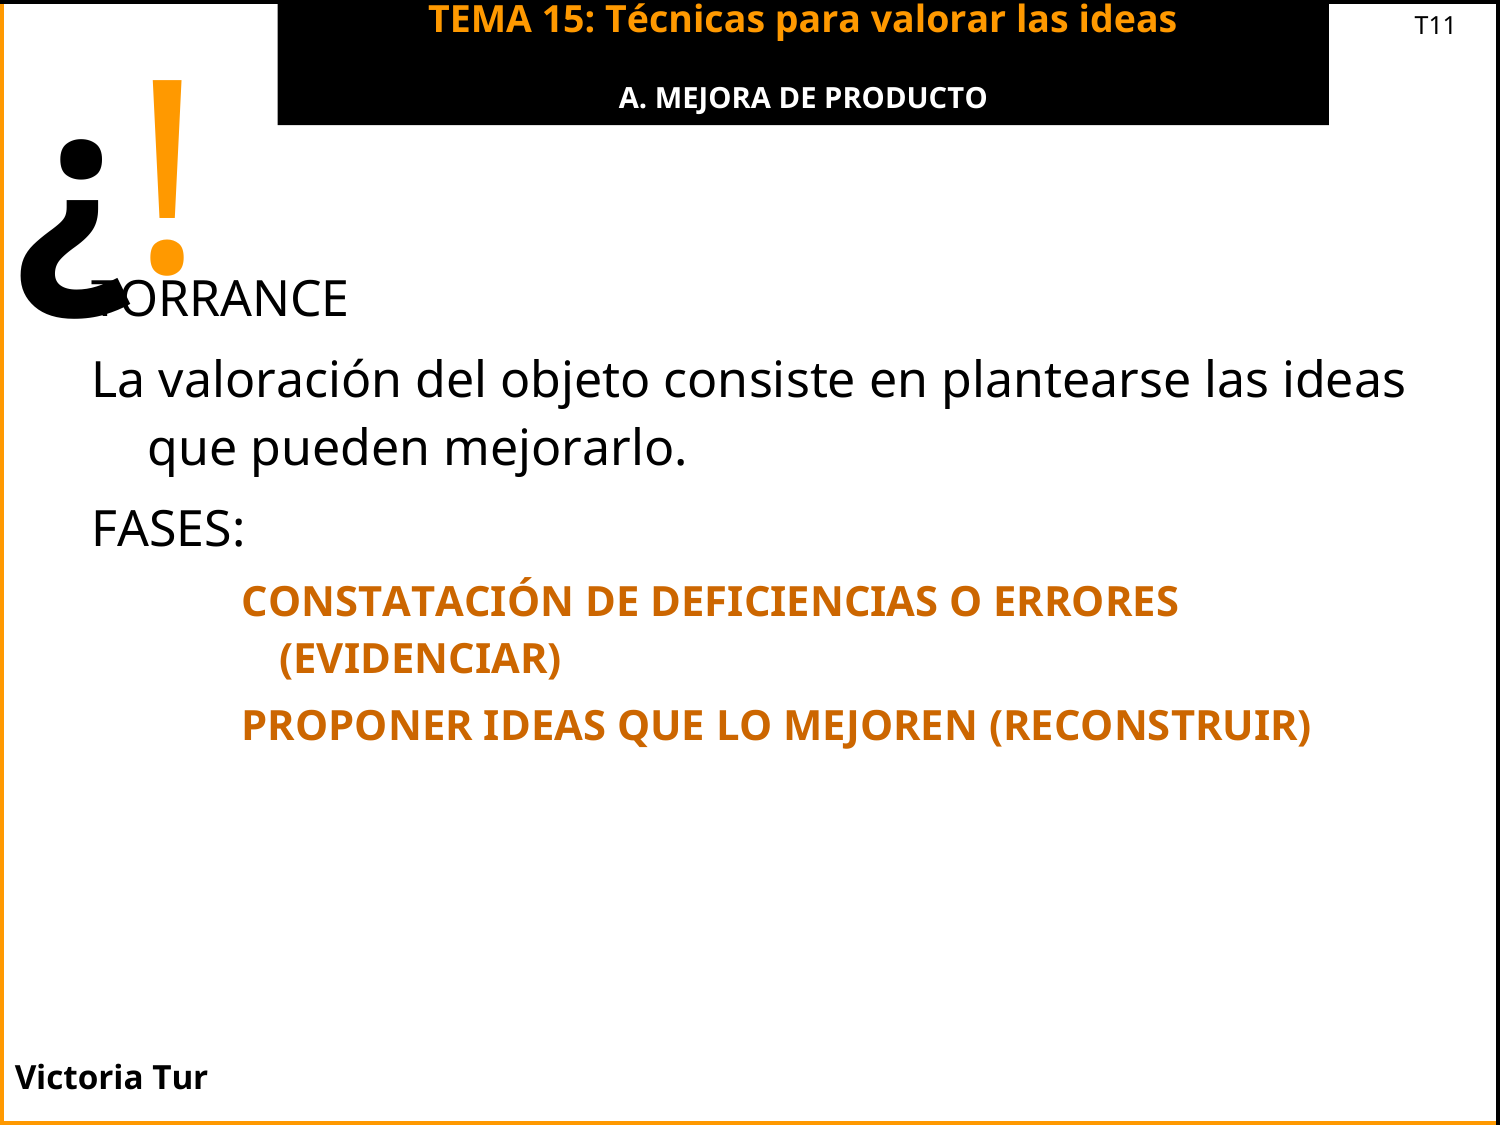

T11
# TORRANCE
La valoración del objeto consiste en plantearse las ideas que pueden mejorarlo.
FASES:
CONSTATACIÓN DE DEFICIENCIAS O ERRORES (EVIDENCIAR)
PROPONER IDEAS QUE LO MEJOREN (RECONSTRUIR)